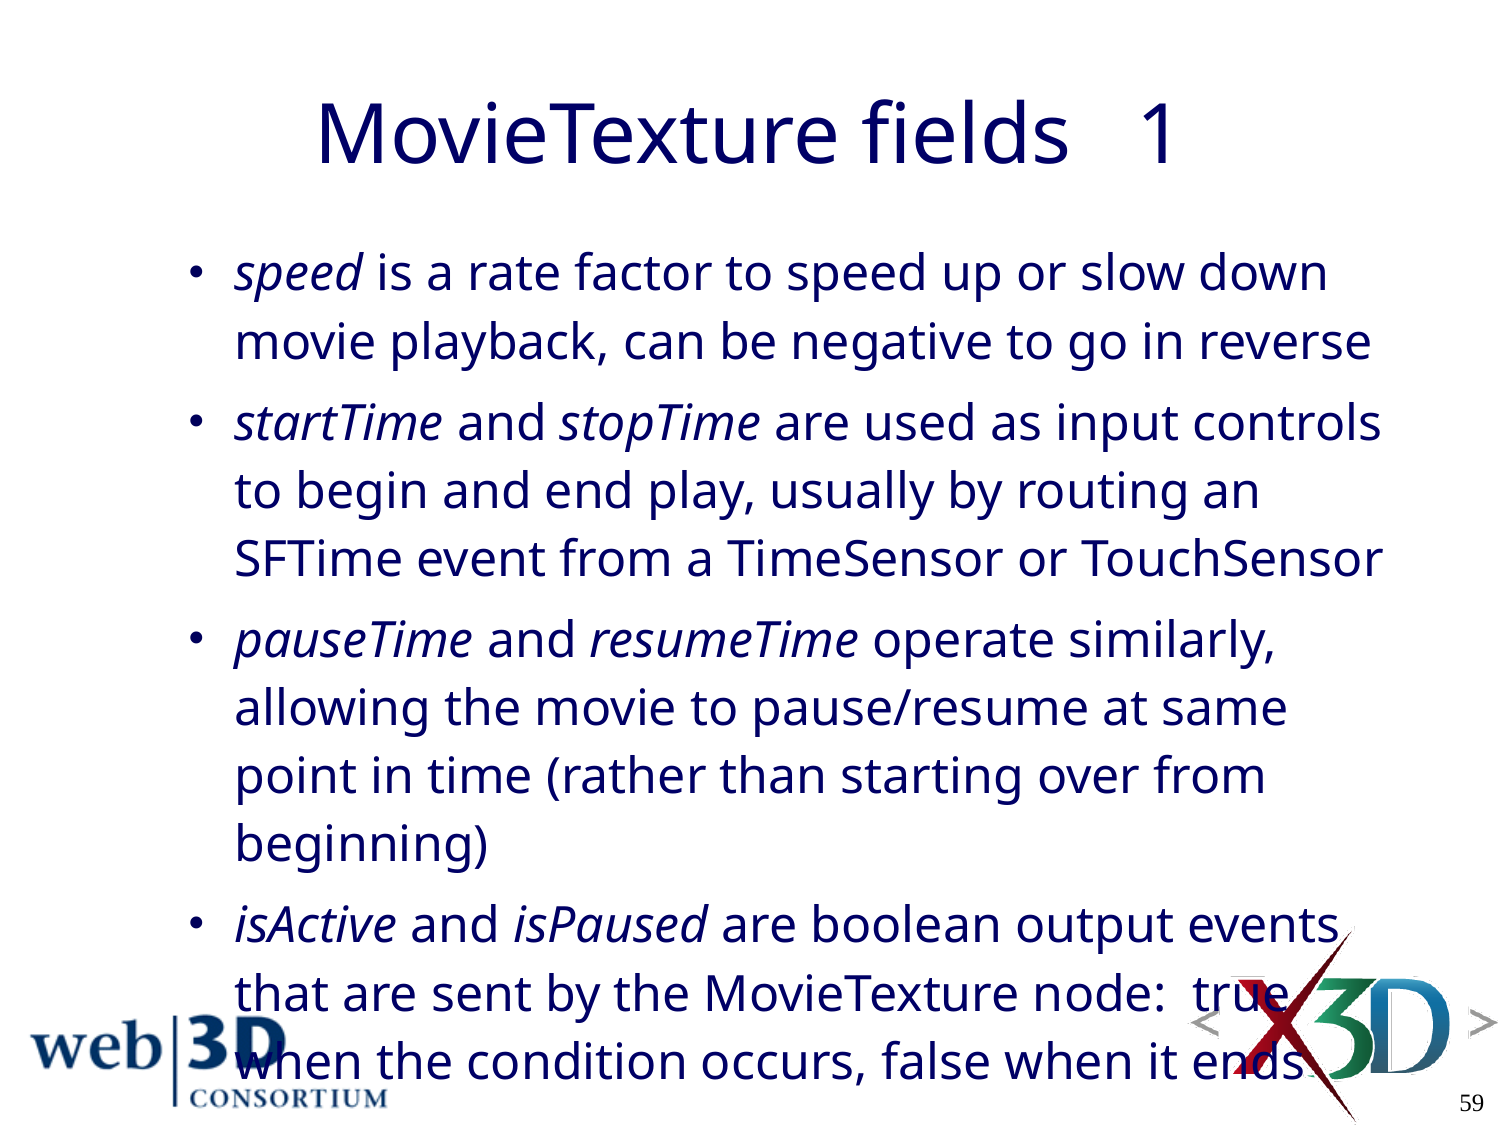

# MovieTexture fields 1
speed is a rate factor to speed up or slow down movie playback, can be negative to go in reverse
startTime and stopTime are used as input controls to begin and end play, usually by routing an SFTime event from a TimeSensor or TouchSensor
pauseTime and resumeTime operate similarly, allowing the movie to pause/resume at same point in time (rather than starting over from beginning)
isActive and isPaused are boolean output events that are sent by the MovieTexture node: true when the condition occurs, false when it ends